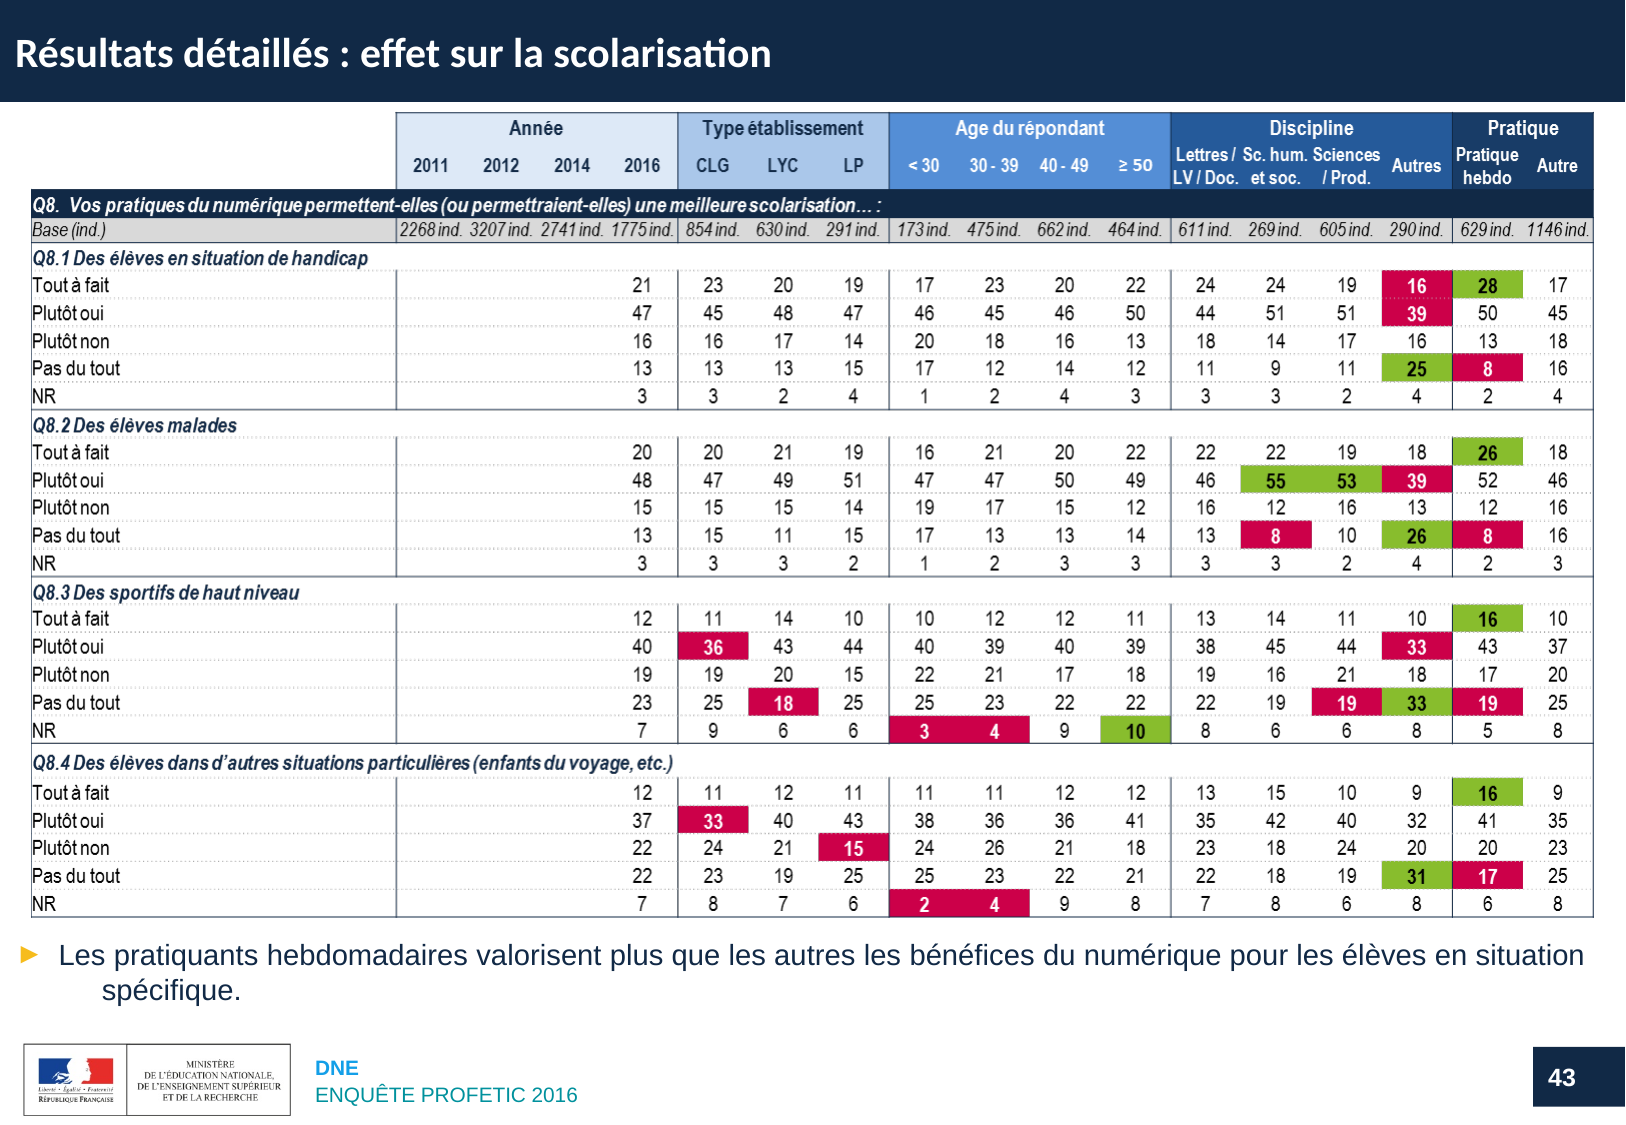

# Résultats détaillés : effet sur la scolarisation
Les pratiquants hebdomadaires valorisent plus que les autres les bénéfices du numérique pour les élèves en situation spécifique.
42